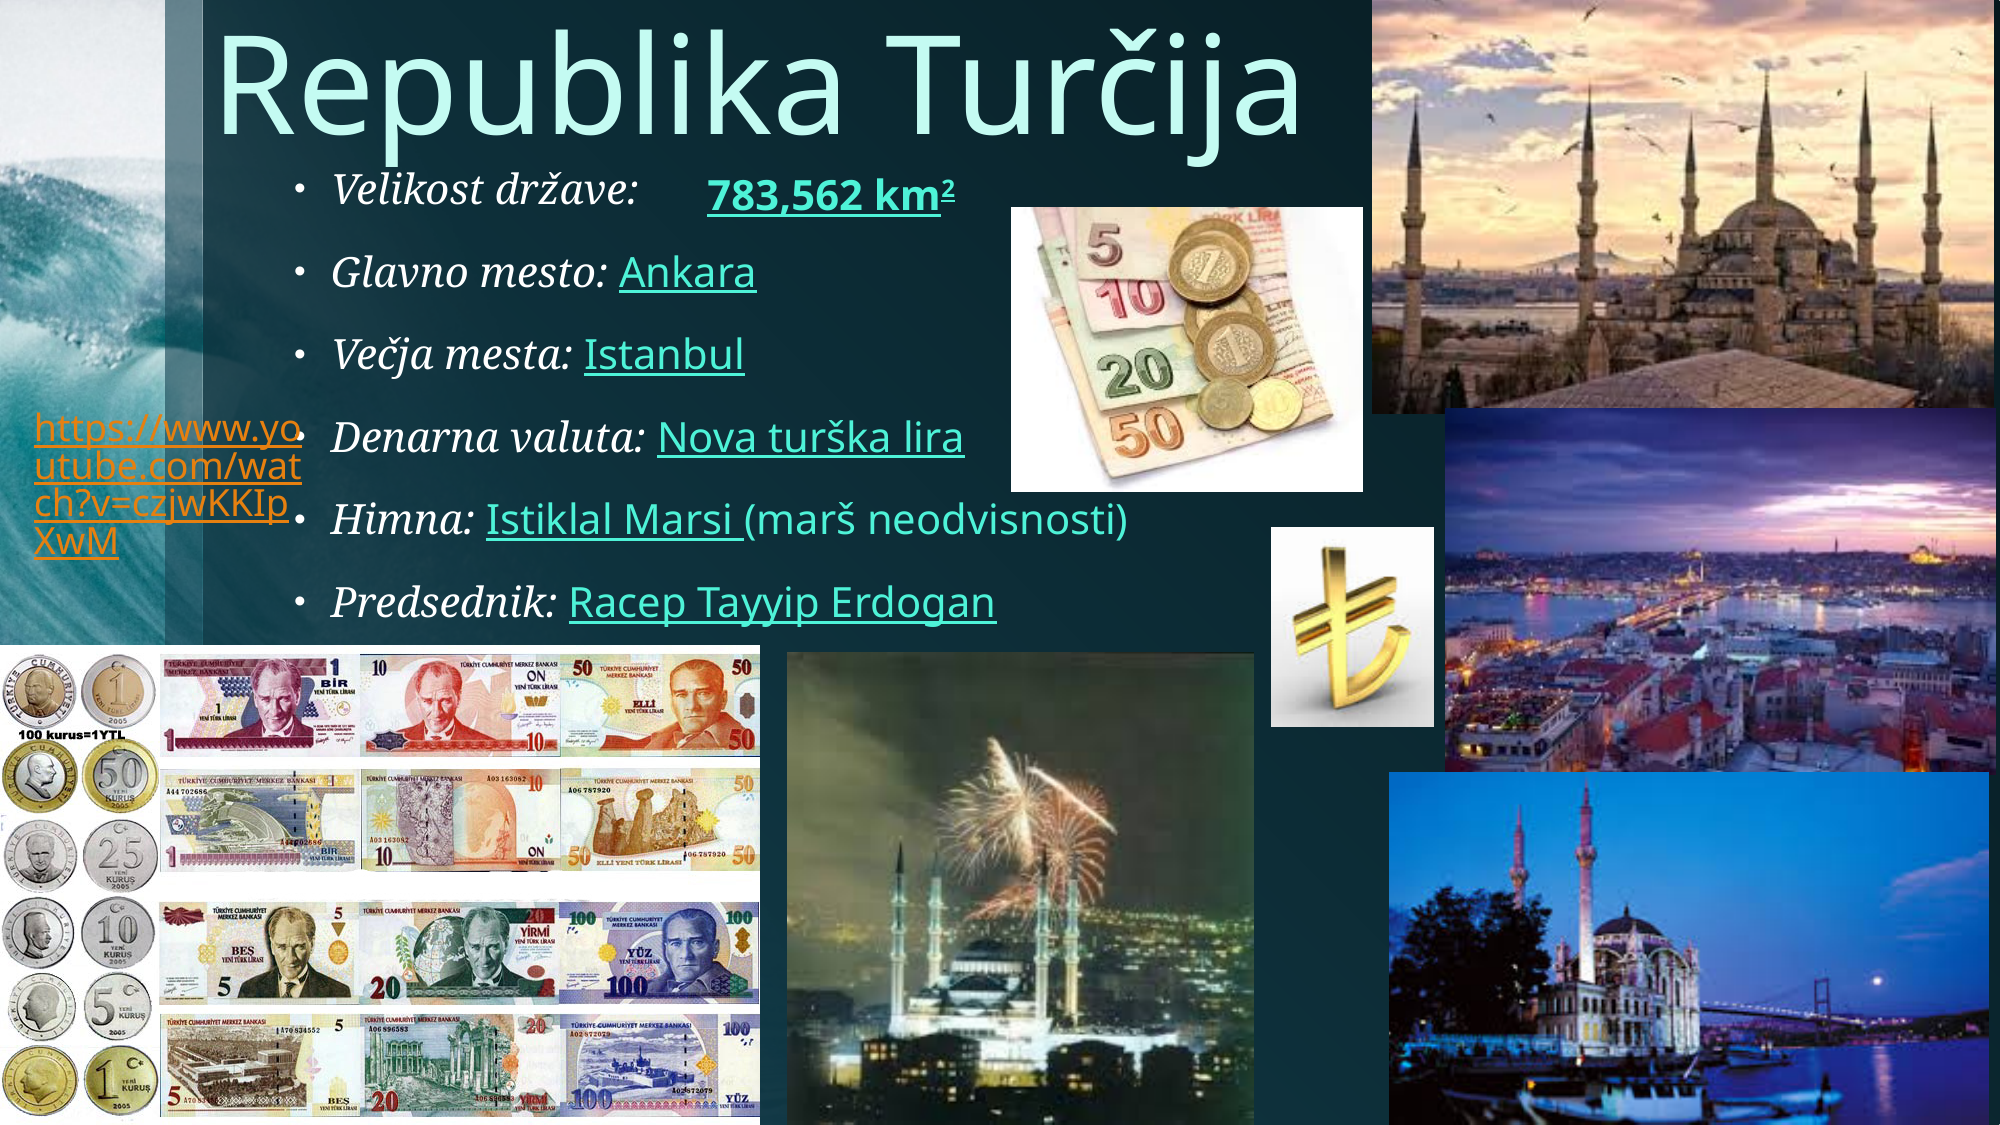

# Republika Turčija
Velikost države:
Glavno mesto: Ankara
Večja mesta: Istanbul
Denarna valuta: Nova turška lira
Himna: Istiklal Marsi (marš neodvisnosti)
Predsednik: Racep Tayyip Erdogan
783,562 km2
https://www.youtube.com/watch?v=czjwKKIpXwM